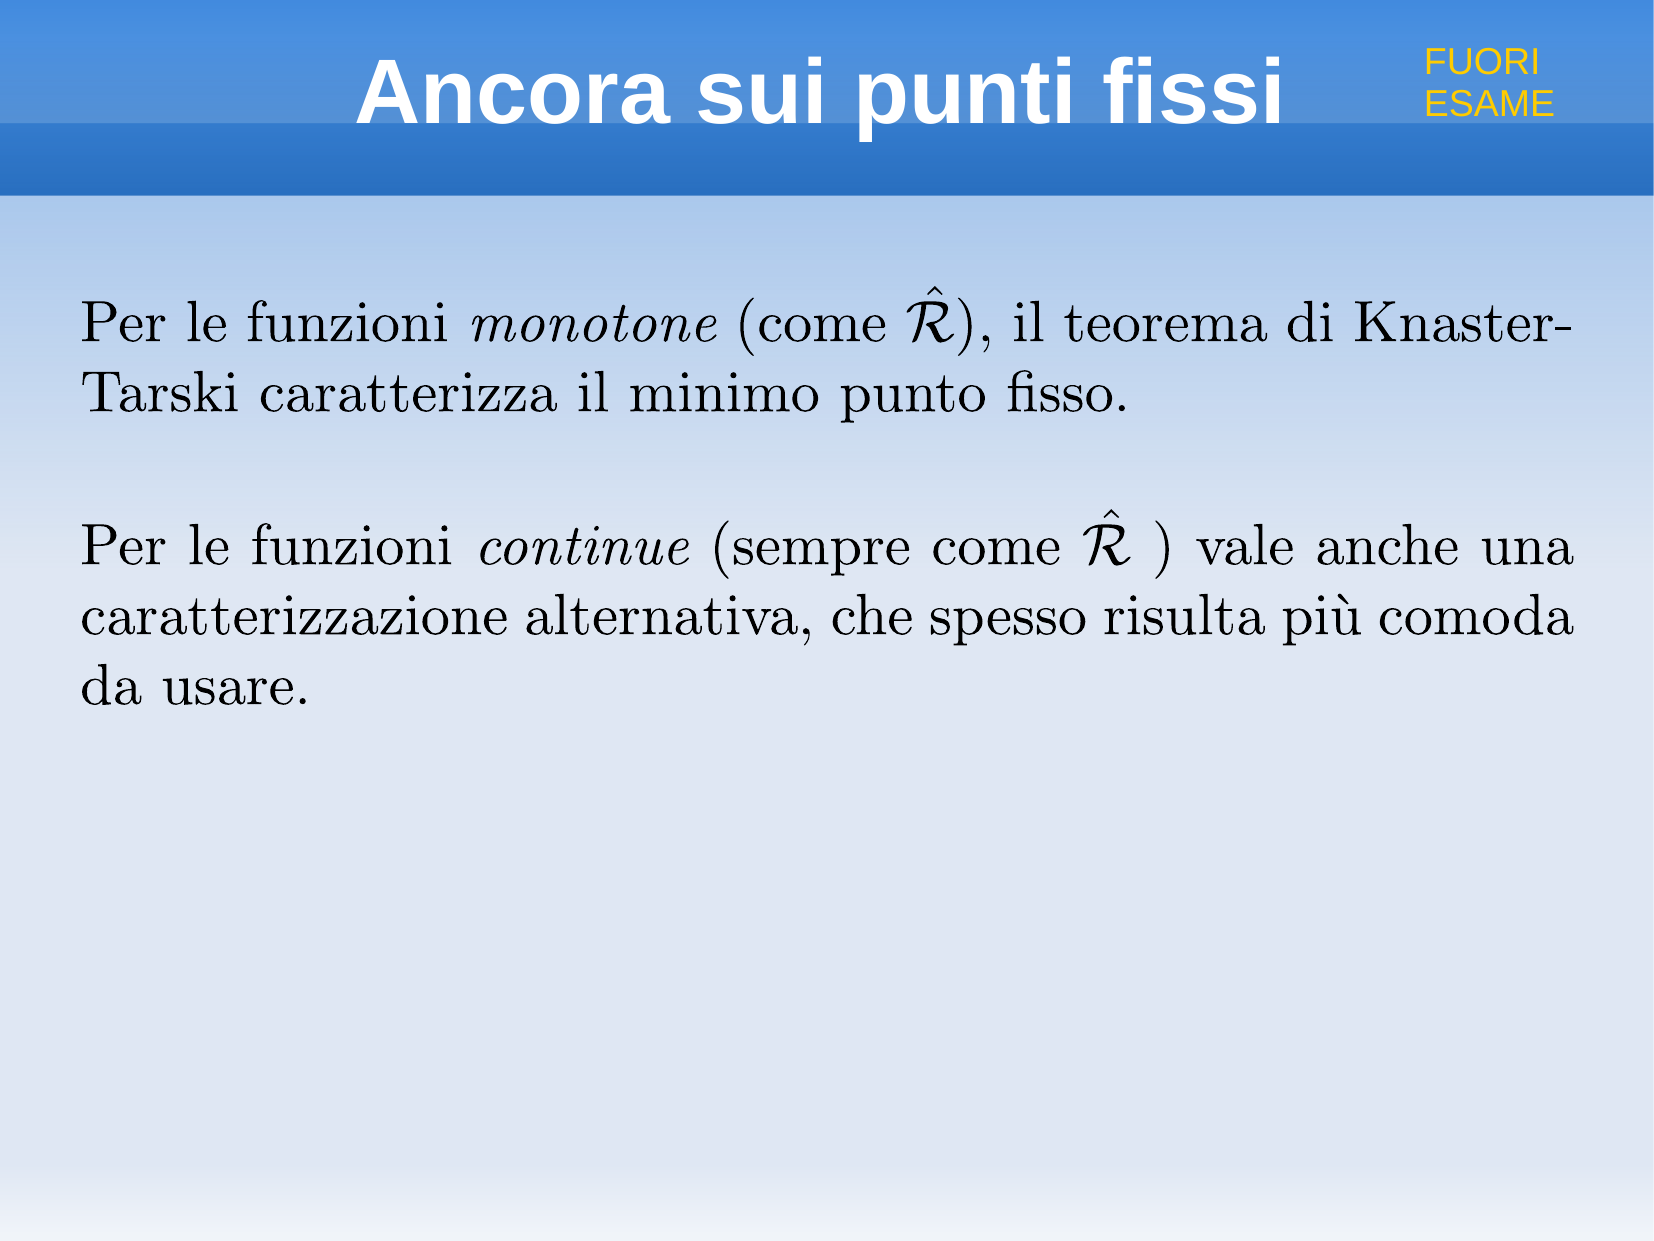

# Ancora sui punti fissi
FUORI
ESAME